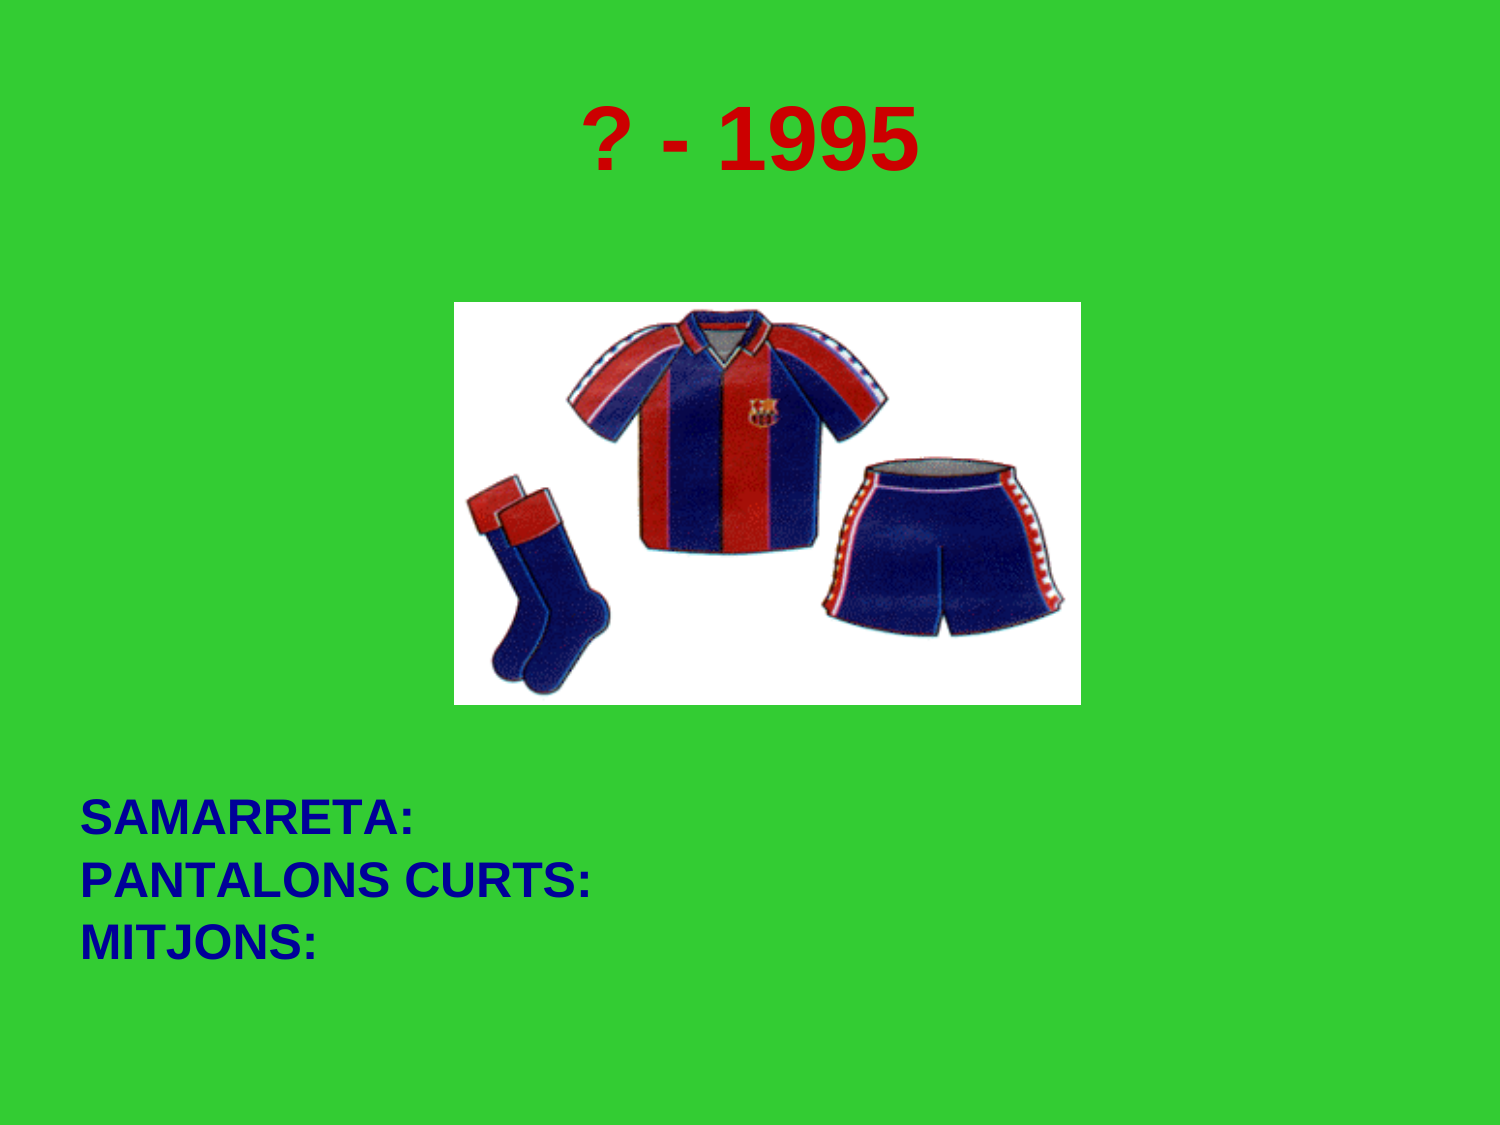

# ? - 1995
SAMARRETA:
PANTALONS CURTS:
MITJONS: